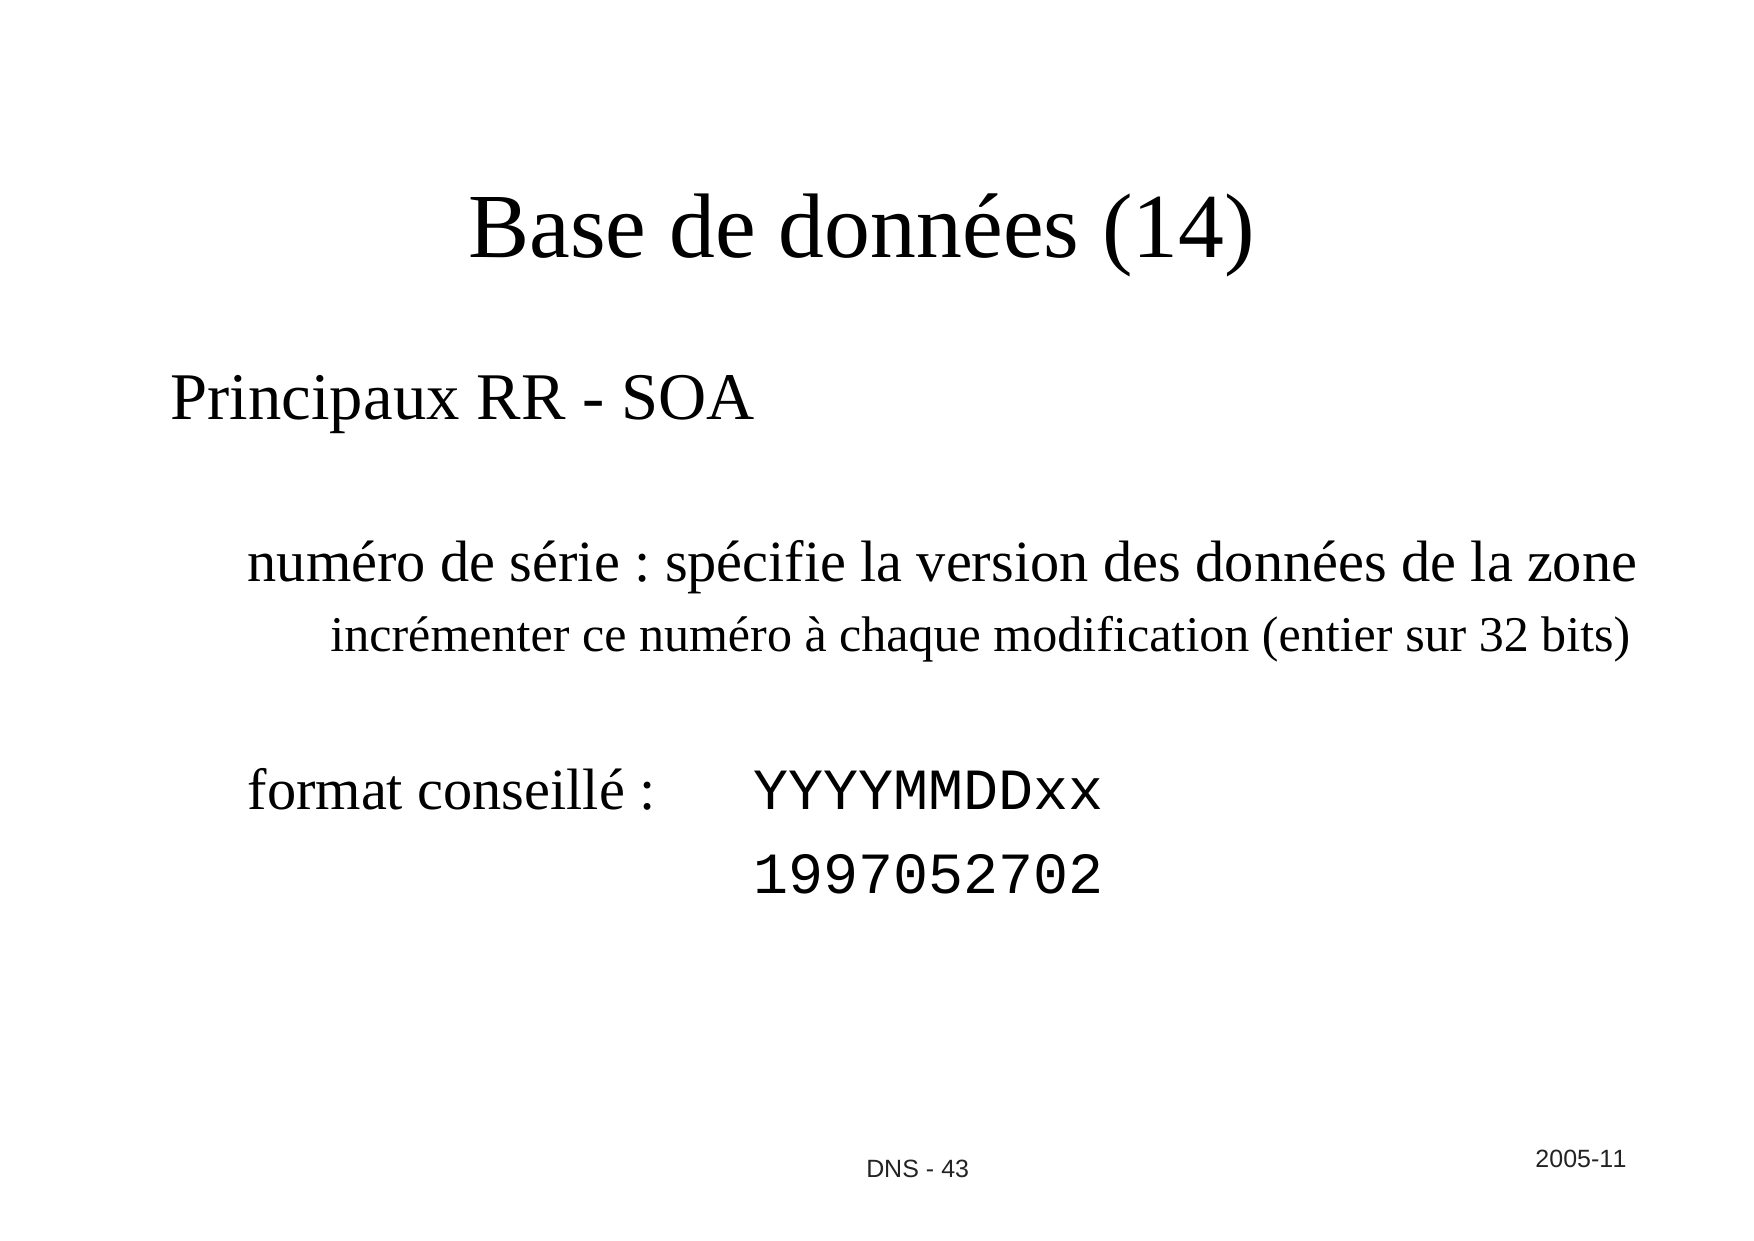

# Base de données (14)
Principaux RR - SOA
numéro de série : spécifie la version des données de la zone
incrémenter ce numéro à chaque modification (entier sur 32 bits)
format conseillé :	YYYYMMDDxx
				1997052702